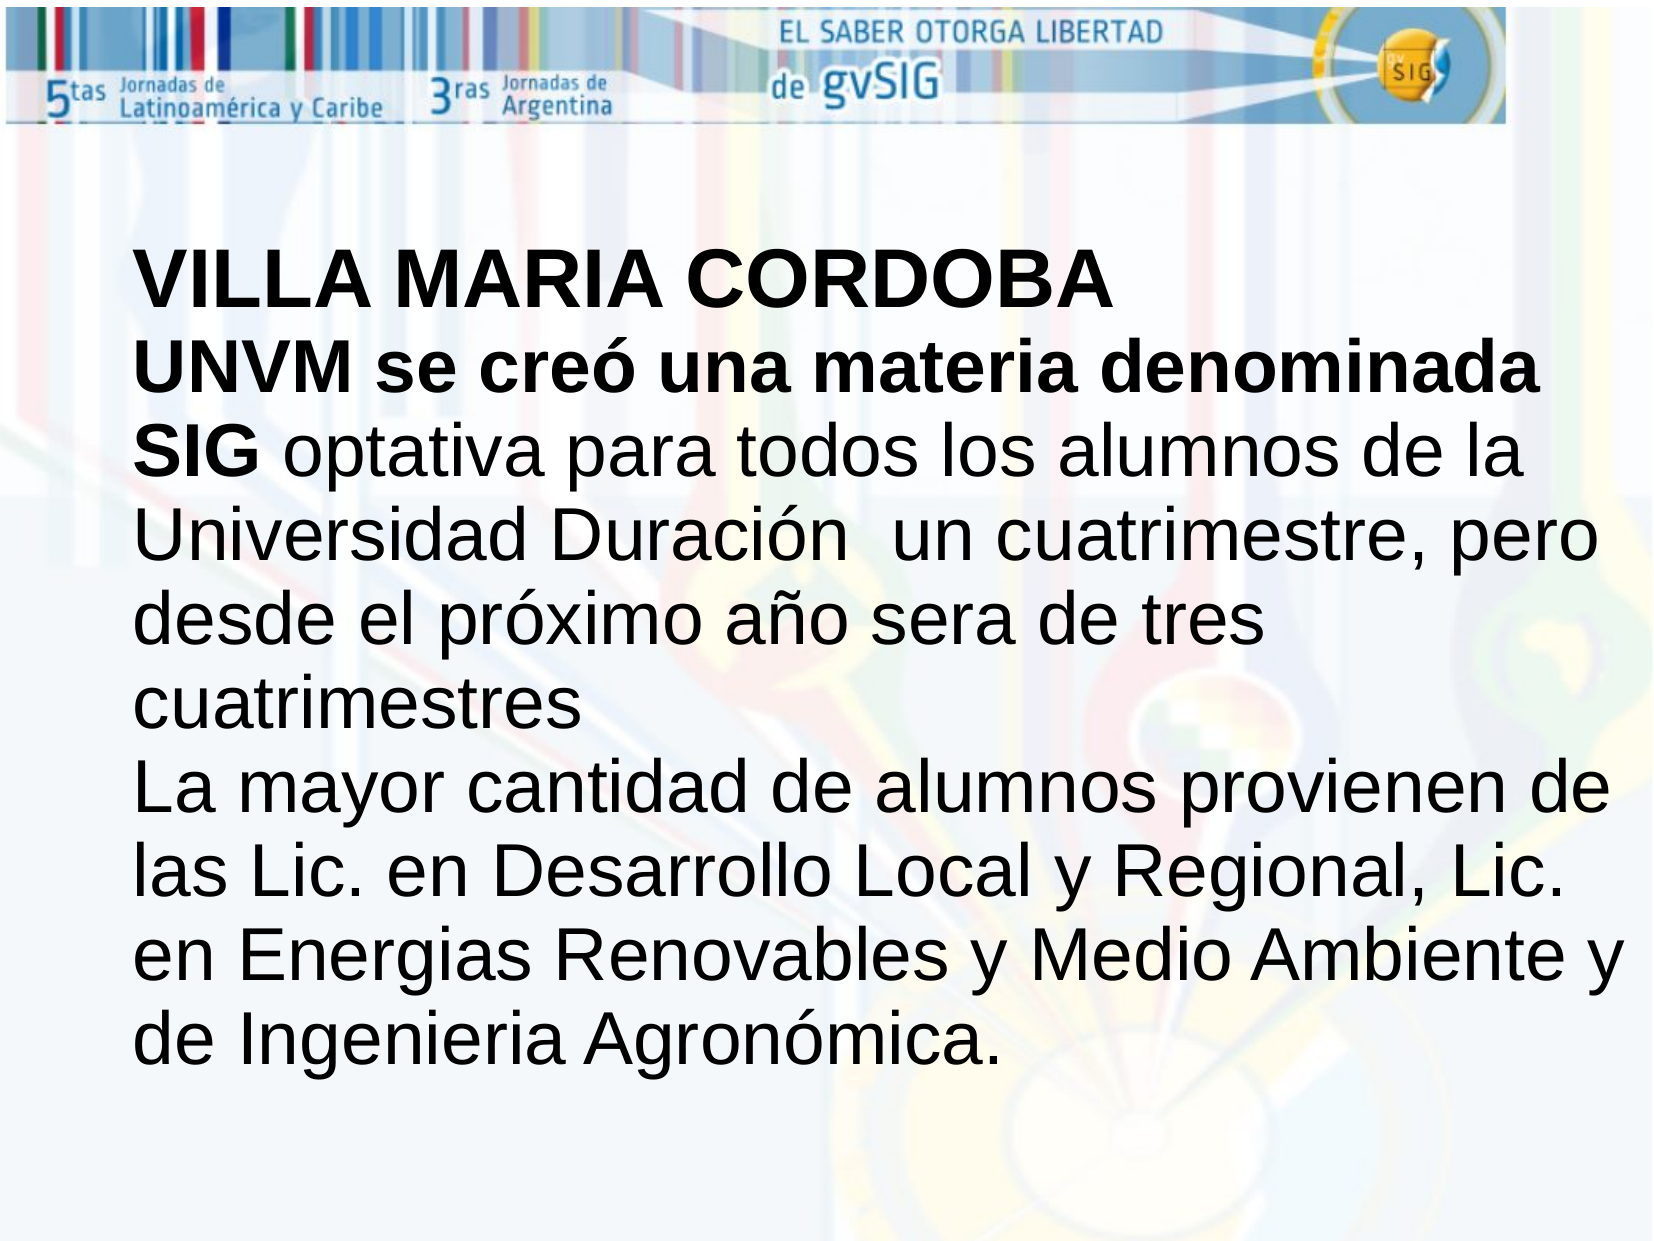

VILLA MARIA CORDOBA
UNVM se creó una materia denominada SIG optativa para todos los alumnos de la Universidad Duración un cuatrimestre, pero desde el próximo año sera de tres cuatrimestres
La mayor cantidad de alumnos provienen de las Lic. en Desarrollo Local y Regional, Lic. en Energias Renovables y Medio Ambiente y de Ingenieria Agronómica.